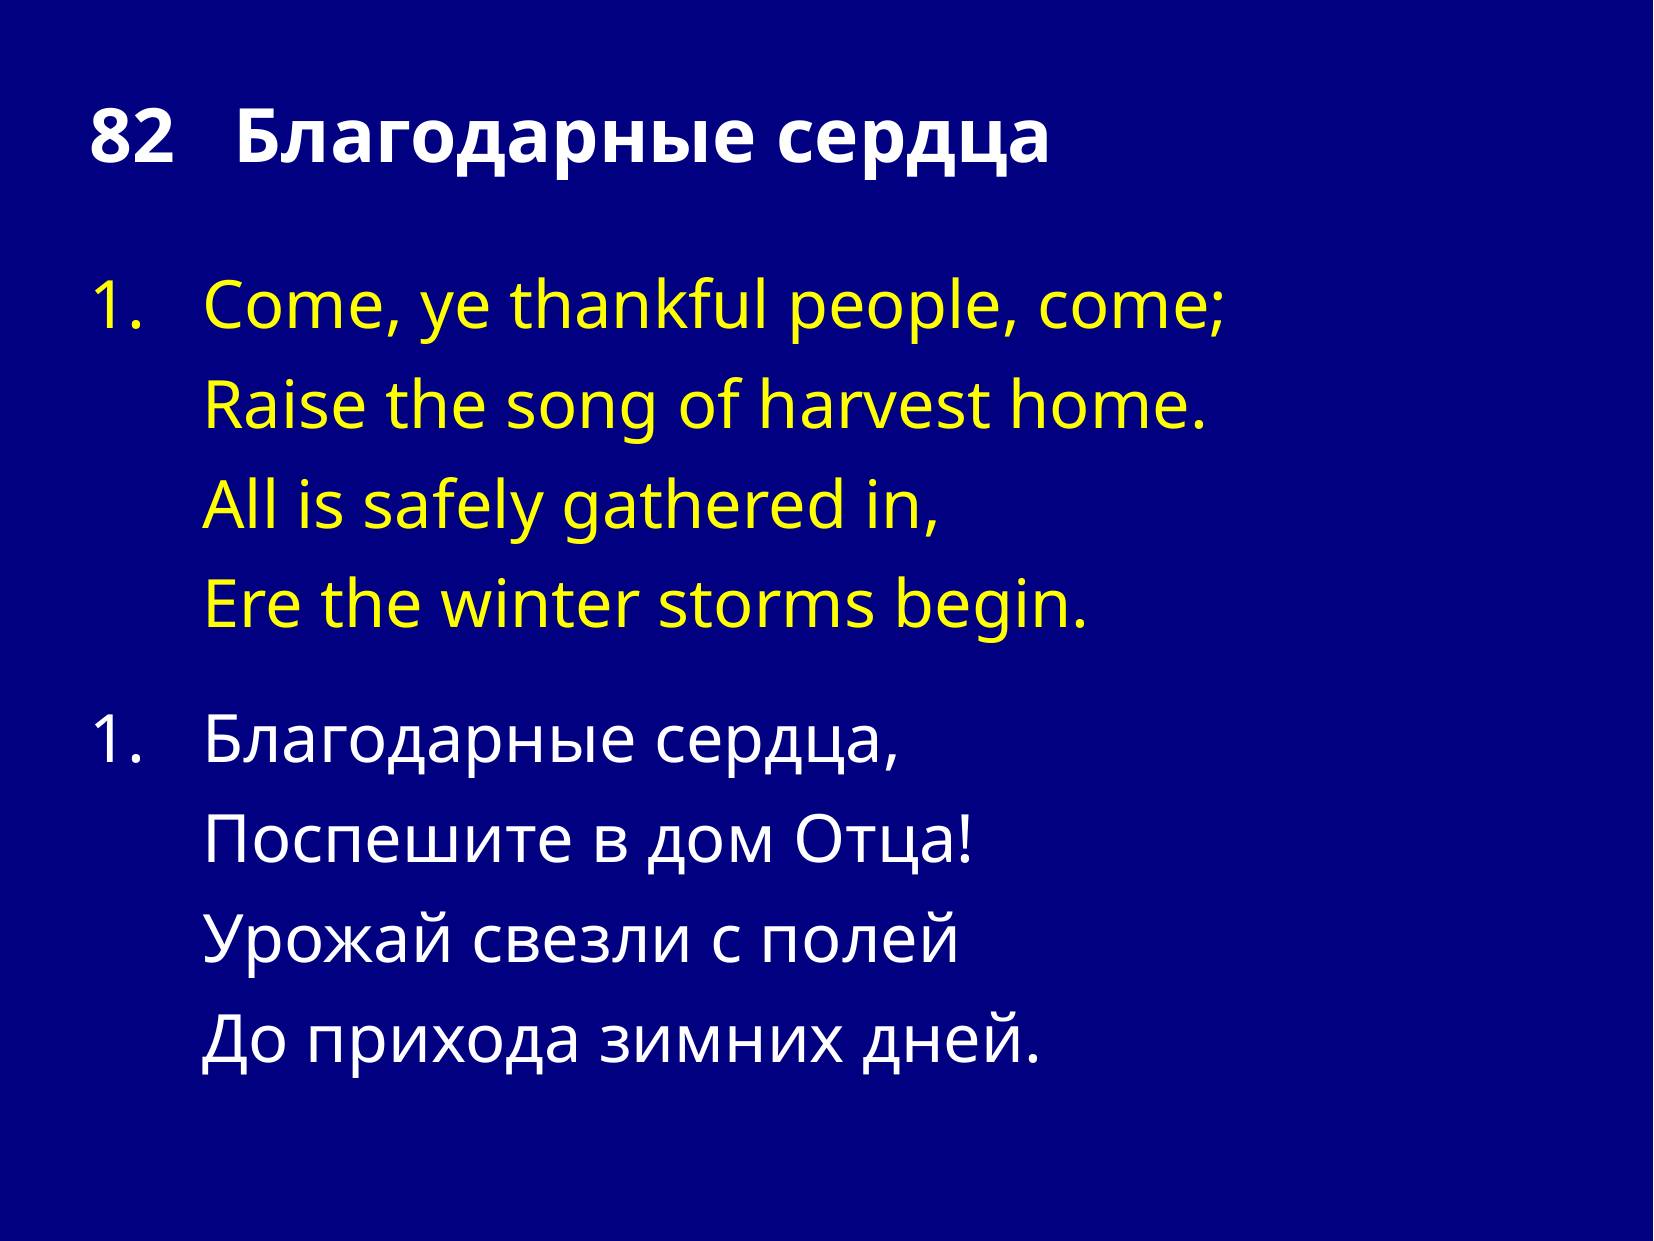

82 Благодарные сердца
1.	Come, ye thankful people, come;
	Raise the song of harvest home.
	All is safely gathered in,
	Ere the winter storms begin.
1.	Благодарные сердца,
	Поспешите в дом Отца!
	Урожай cвезли с полей
	До прихода зимних дней.